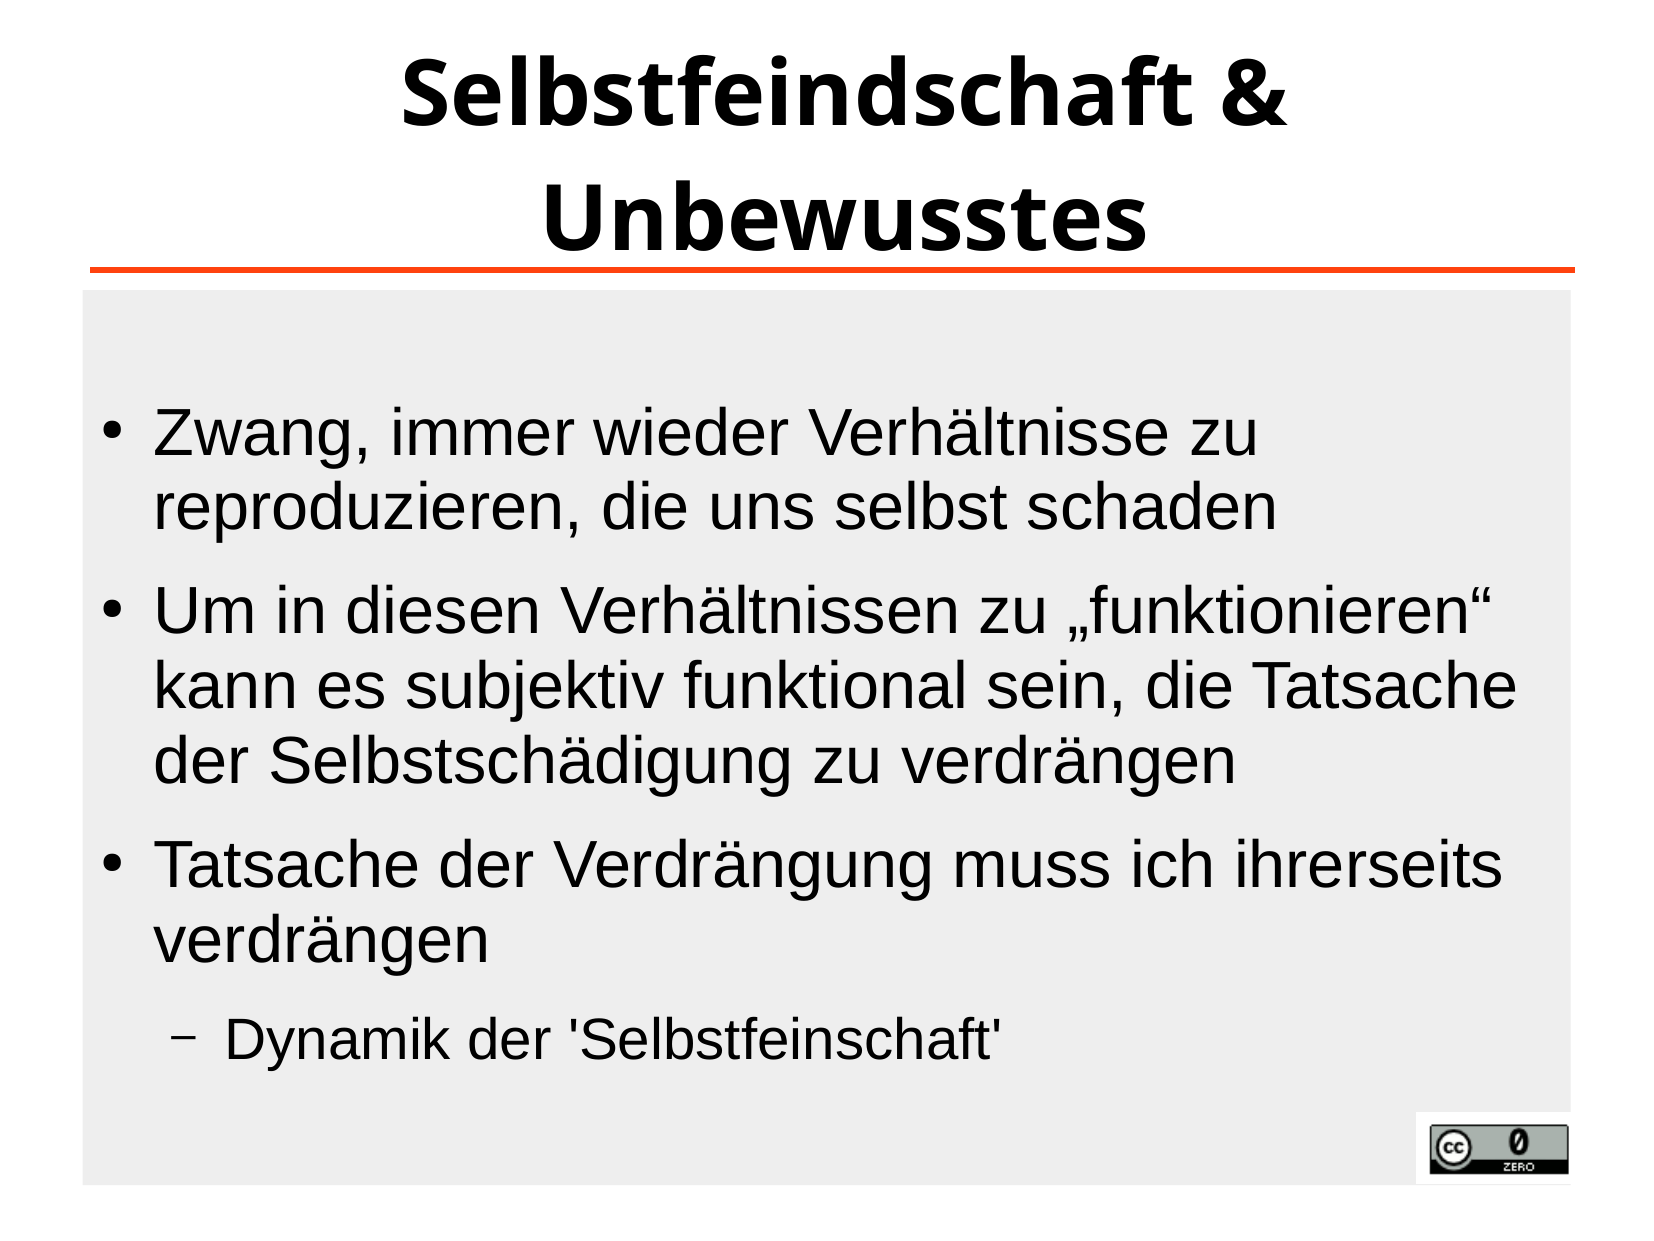

# Selbstfeindschaft & Unbewusstes
Zwang, immer wieder Verhältnisse zu reproduzieren, die uns selbst schaden
Um in diesen Verhältnissen zu „funktionieren“ kann es subjektiv funktional sein, die Tatsache der Selbstschädigung zu verdrängen
Tatsache der Verdrängung muss ich ihrerseits verdrängen
Dynamik der 'Selbstfeinschaft'